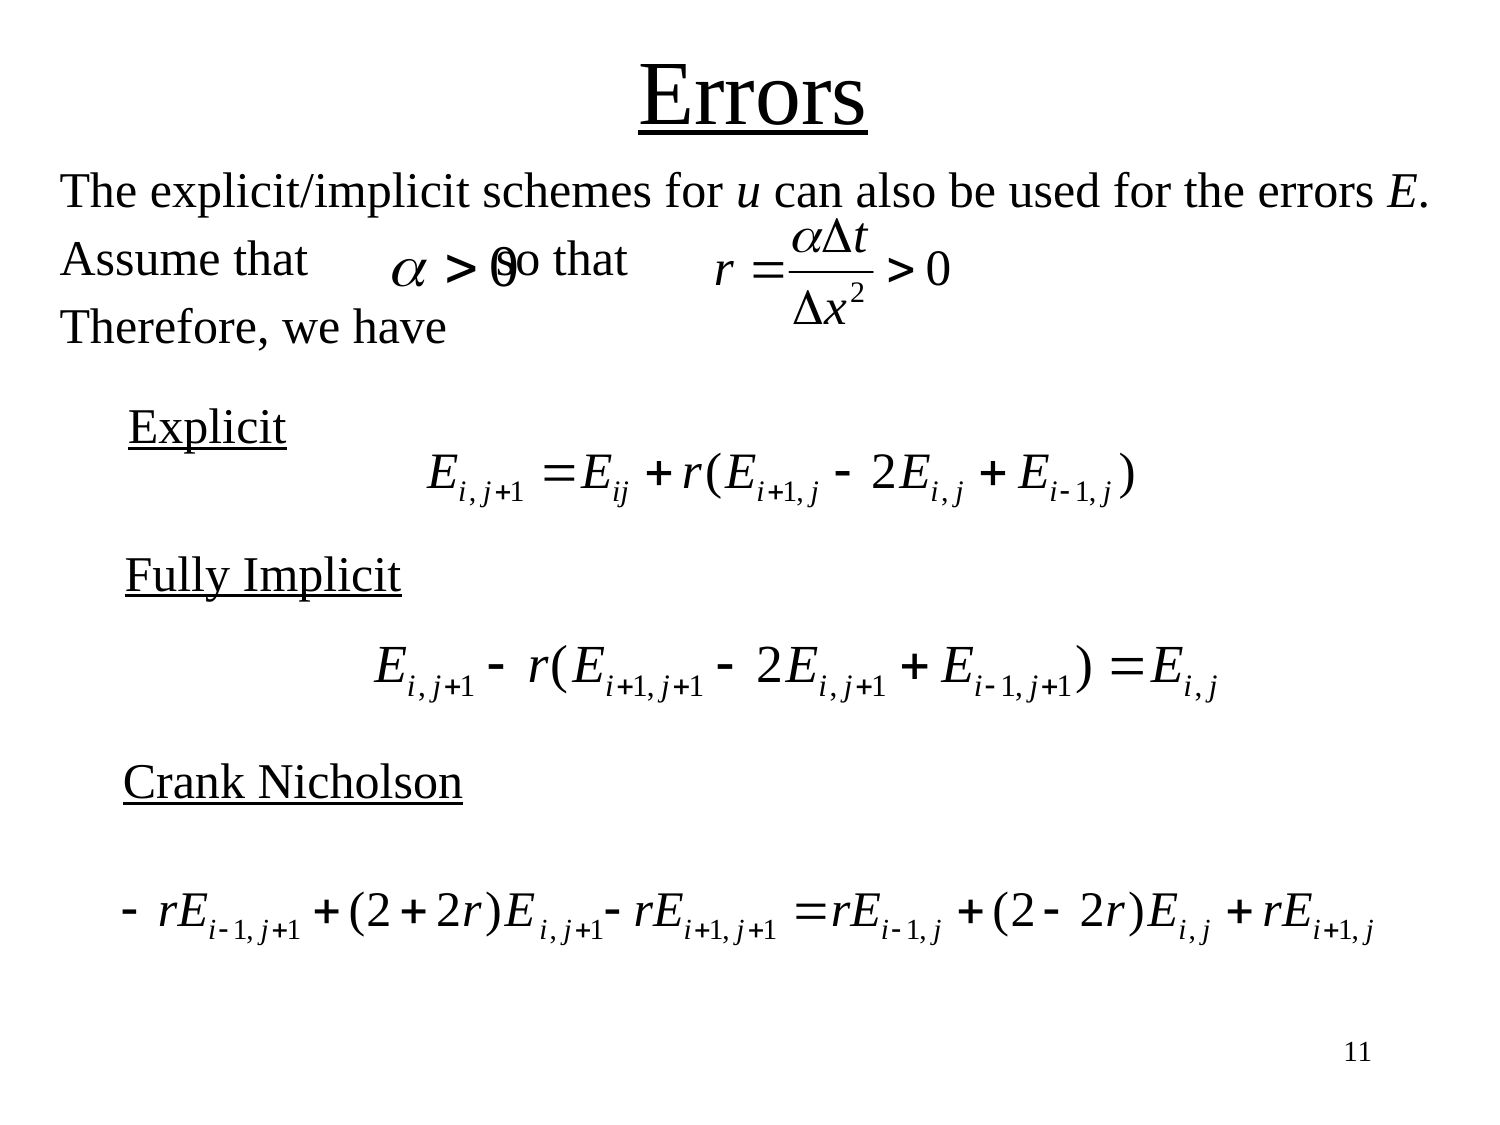

# Errors
The explicit/implicit schemes for u can also be used for the errors E.
Assume that so that
Therefore, we have
Explicit
Fully Implicit
Crank Nicholson